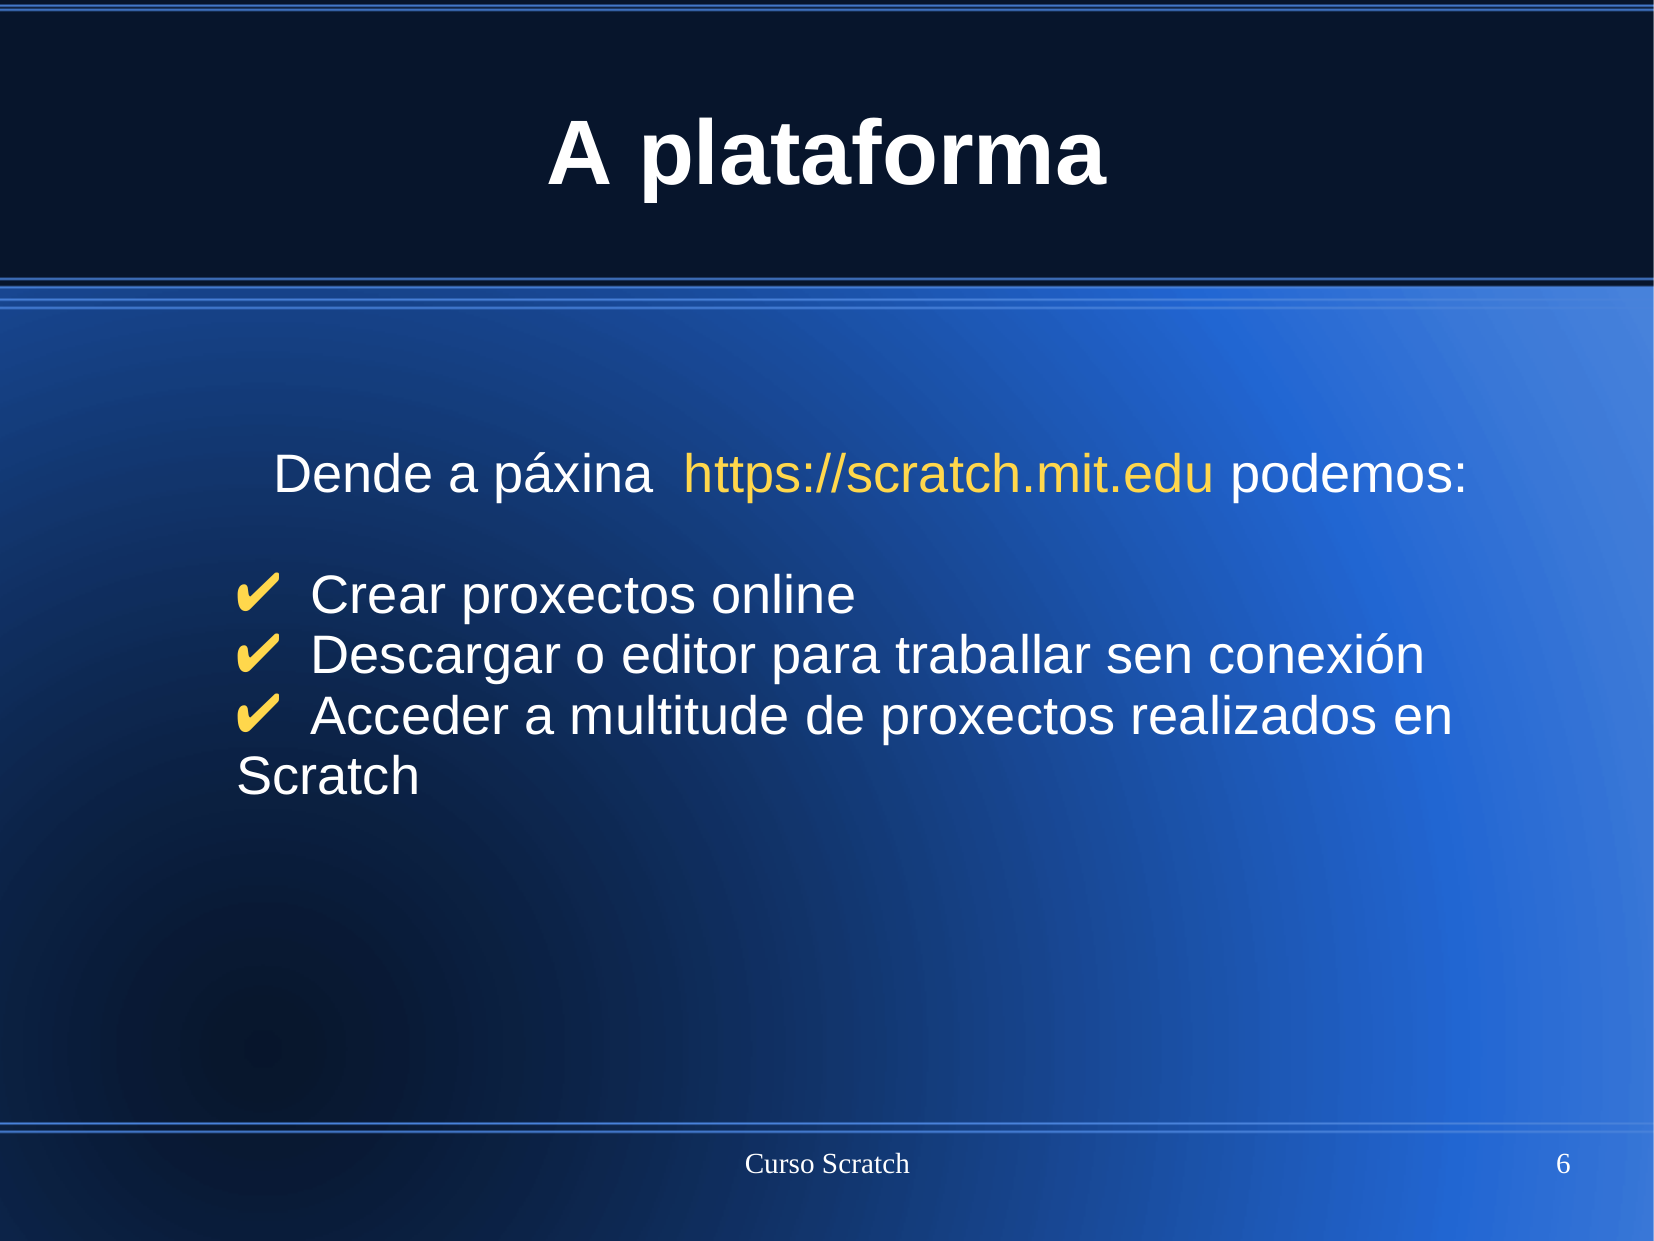

# A plataforma
Dende a páxina https://scratch.mit.edu podemos:
 Crear proxectos online
 Descargar o editor para traballar sen conexión
 Acceder a multitude de proxectos realizados en Scratch
Curso Scratch
6